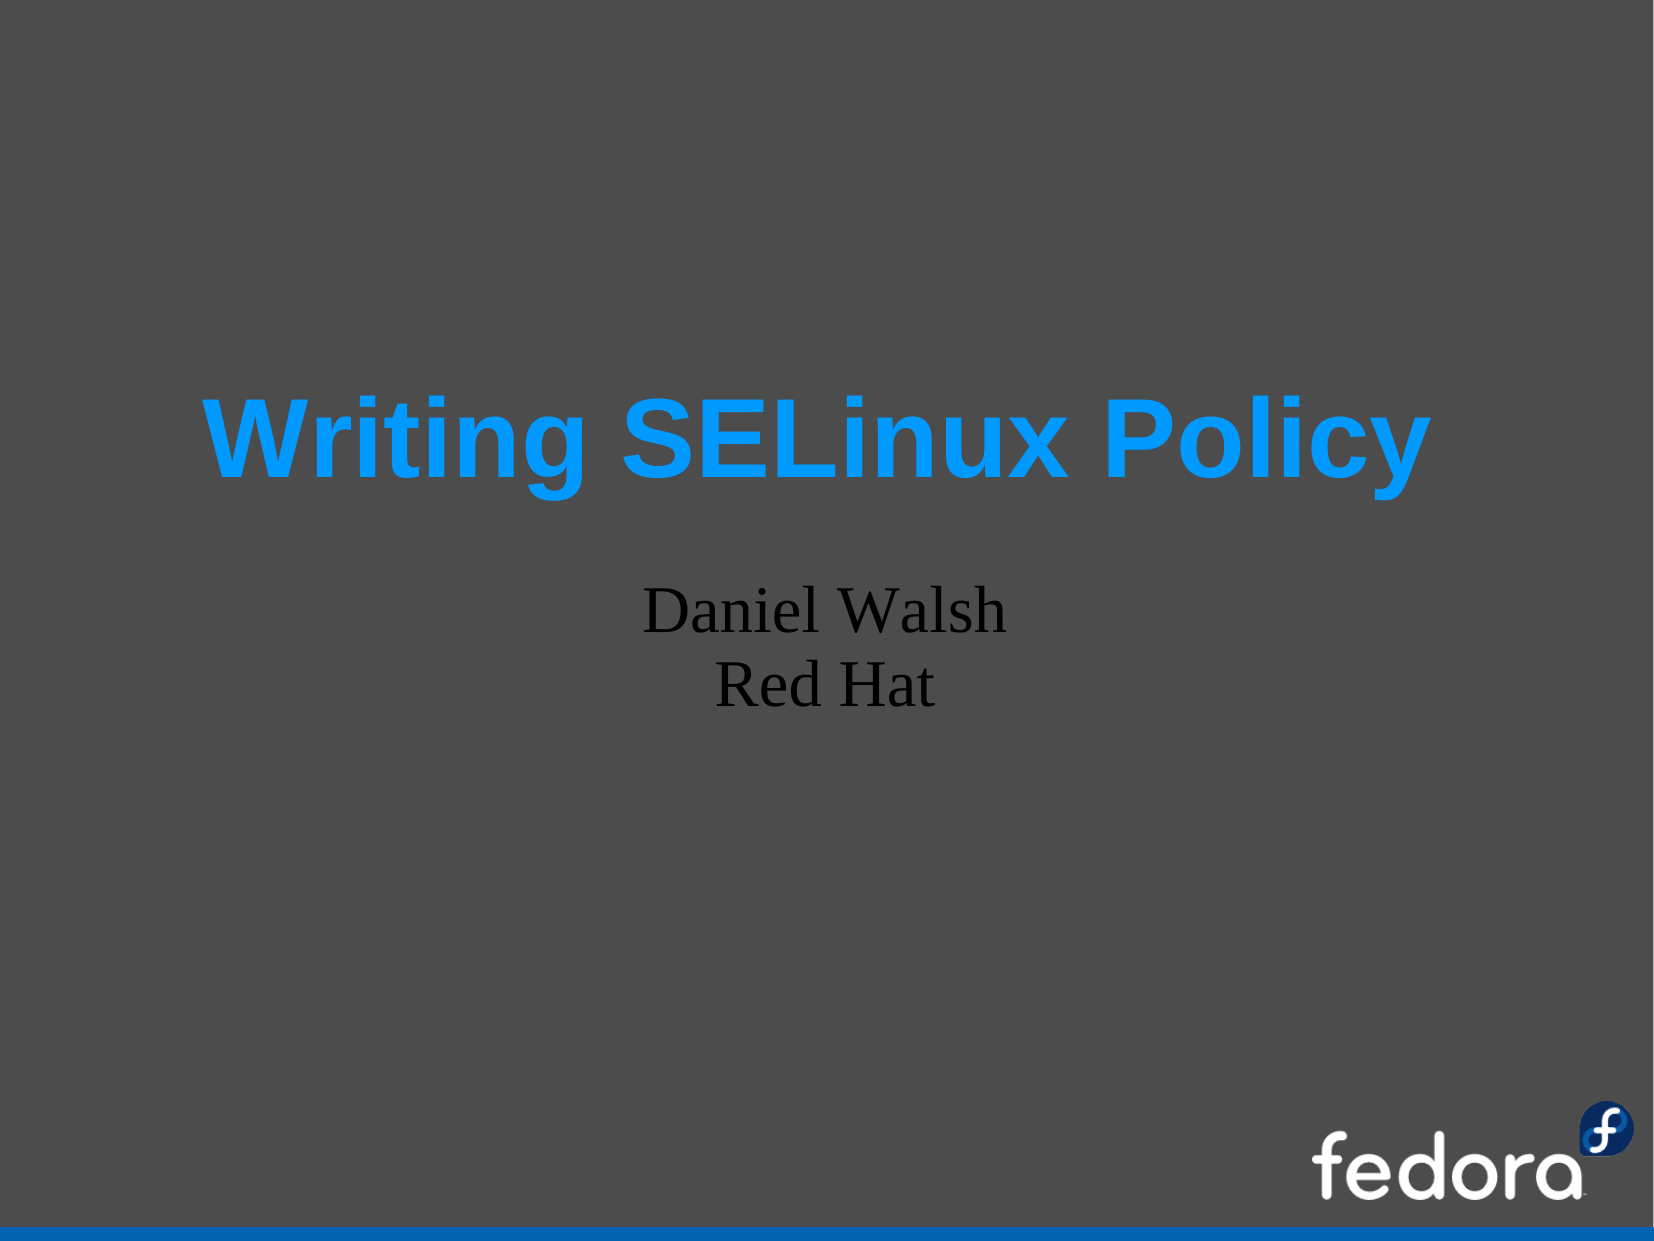

# Writing SELinux Policy
Daniel Walsh
Red Hat